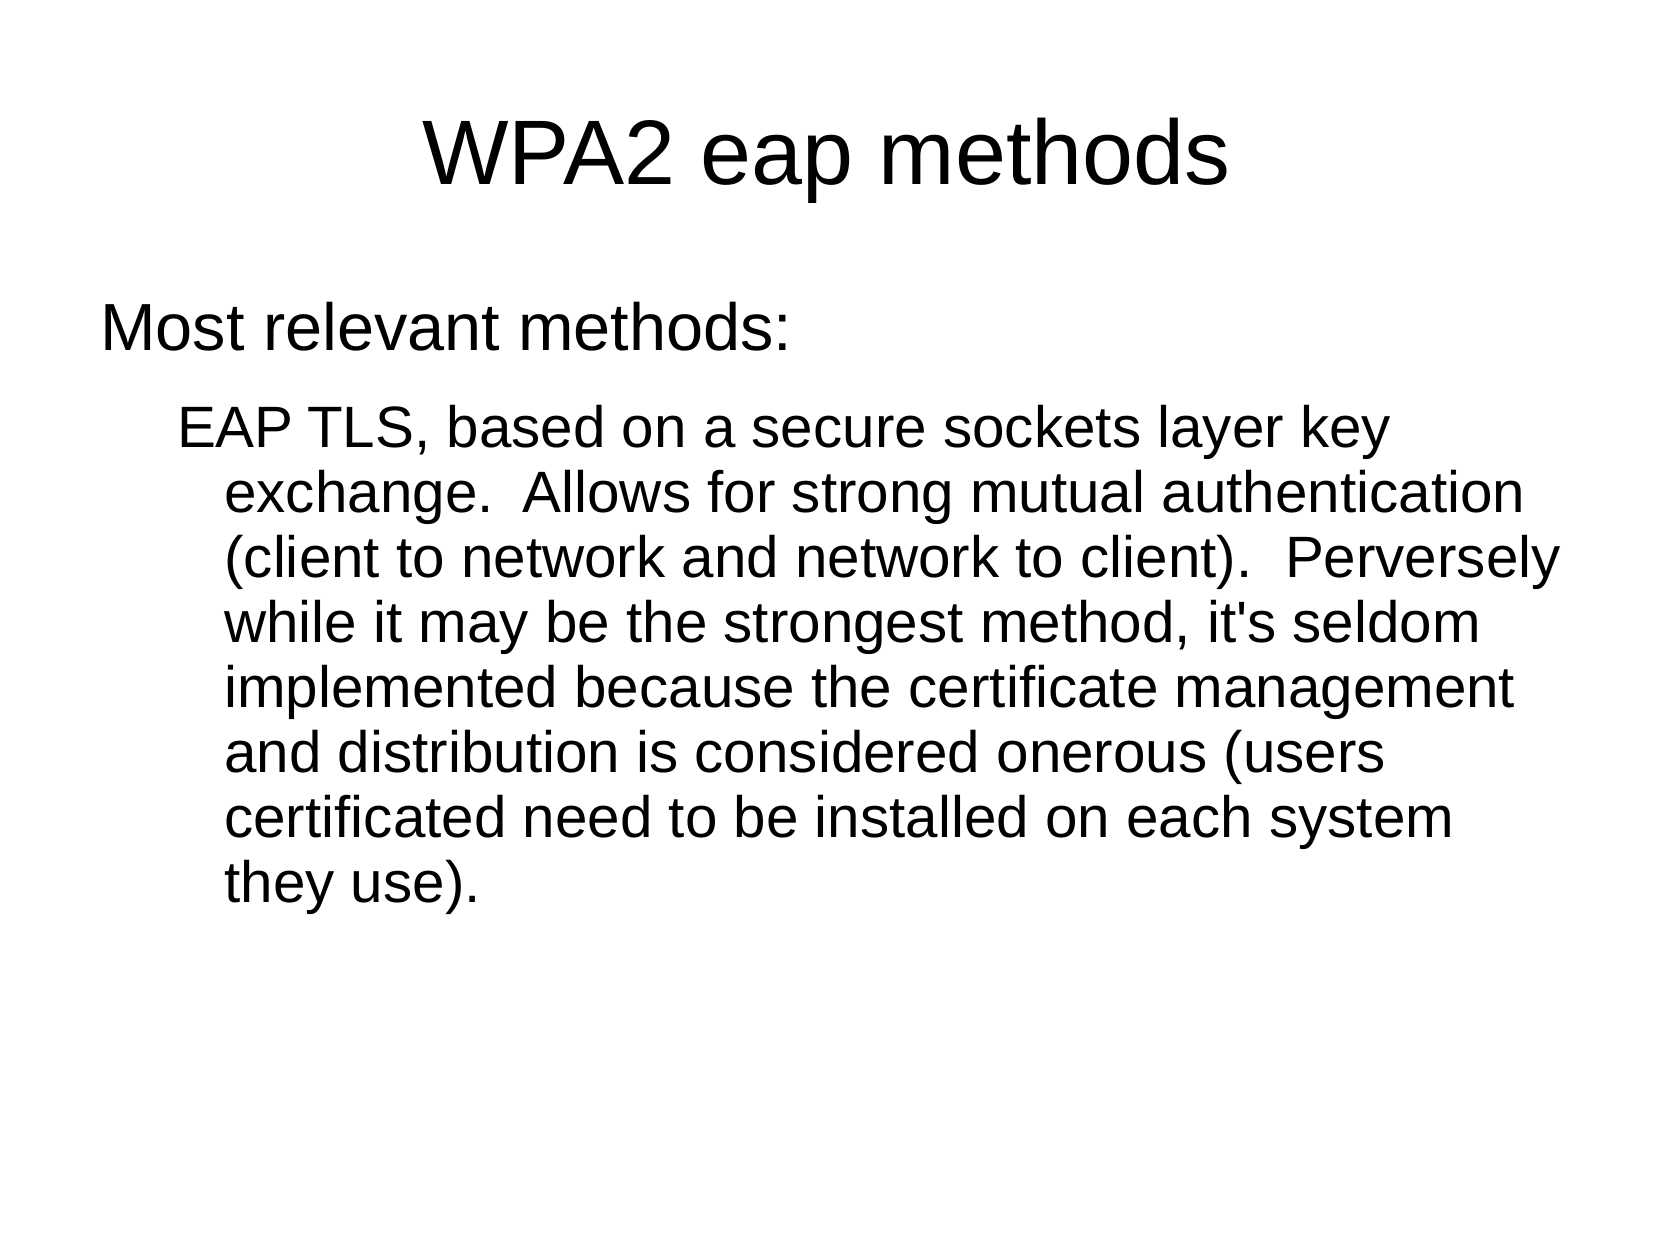

# WPA2 eap methods
Most relevant methods:
EAP TLS, based on a secure sockets layer key exchange. Allows for strong mutual authentication (client to network and network to client). Perversely while it may be the strongest method, it's seldom implemented because the certificate management and distribution is considered onerous (users certificated need to be installed on each system they use).